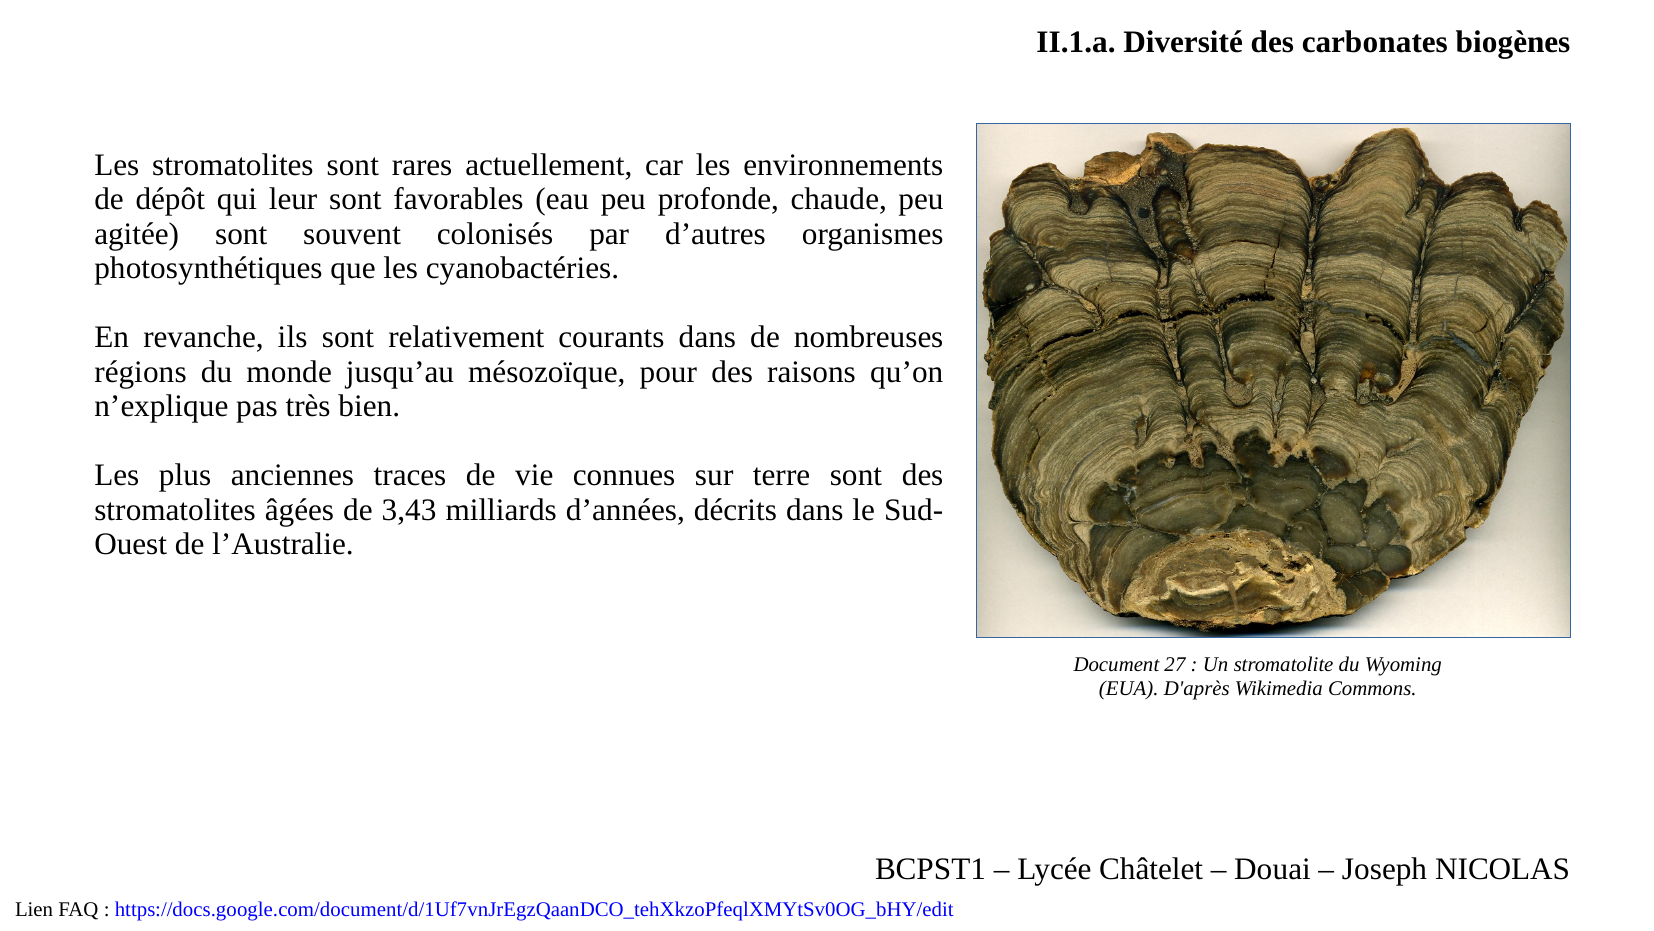

II.1.a. Diversité des carbonates biogènes
Les stromatolites sont rares actuellement, car les environnements de dépôt qui leur sont favorables (eau peu profonde, chaude, peu agitée) sont souvent colonisés par d’autres organismes photosynthétiques que les cyanobactéries.
En revanche, ils sont relativement courants dans de nombreuses régions du monde jusqu’au mésozoïque, pour des raisons qu’on n’explique pas très bien.
Les plus anciennes traces de vie connues sur terre sont des stromatolites âgées de 3,43 milliards d’années, décrits dans le Sud-Ouest de l’Australie.
Document 27 : Un stromatolite du Wyoming (EUA). D'après Wikimedia Commons.
BCPST1 – Lycée Châtelet – Douai – Joseph NICOLAS
Lien FAQ : https://docs.google.com/document/d/1Uf7vnJrEgzQaanDCO_tehXkzoPfeqlXMYtSv0OG_bHY/edit